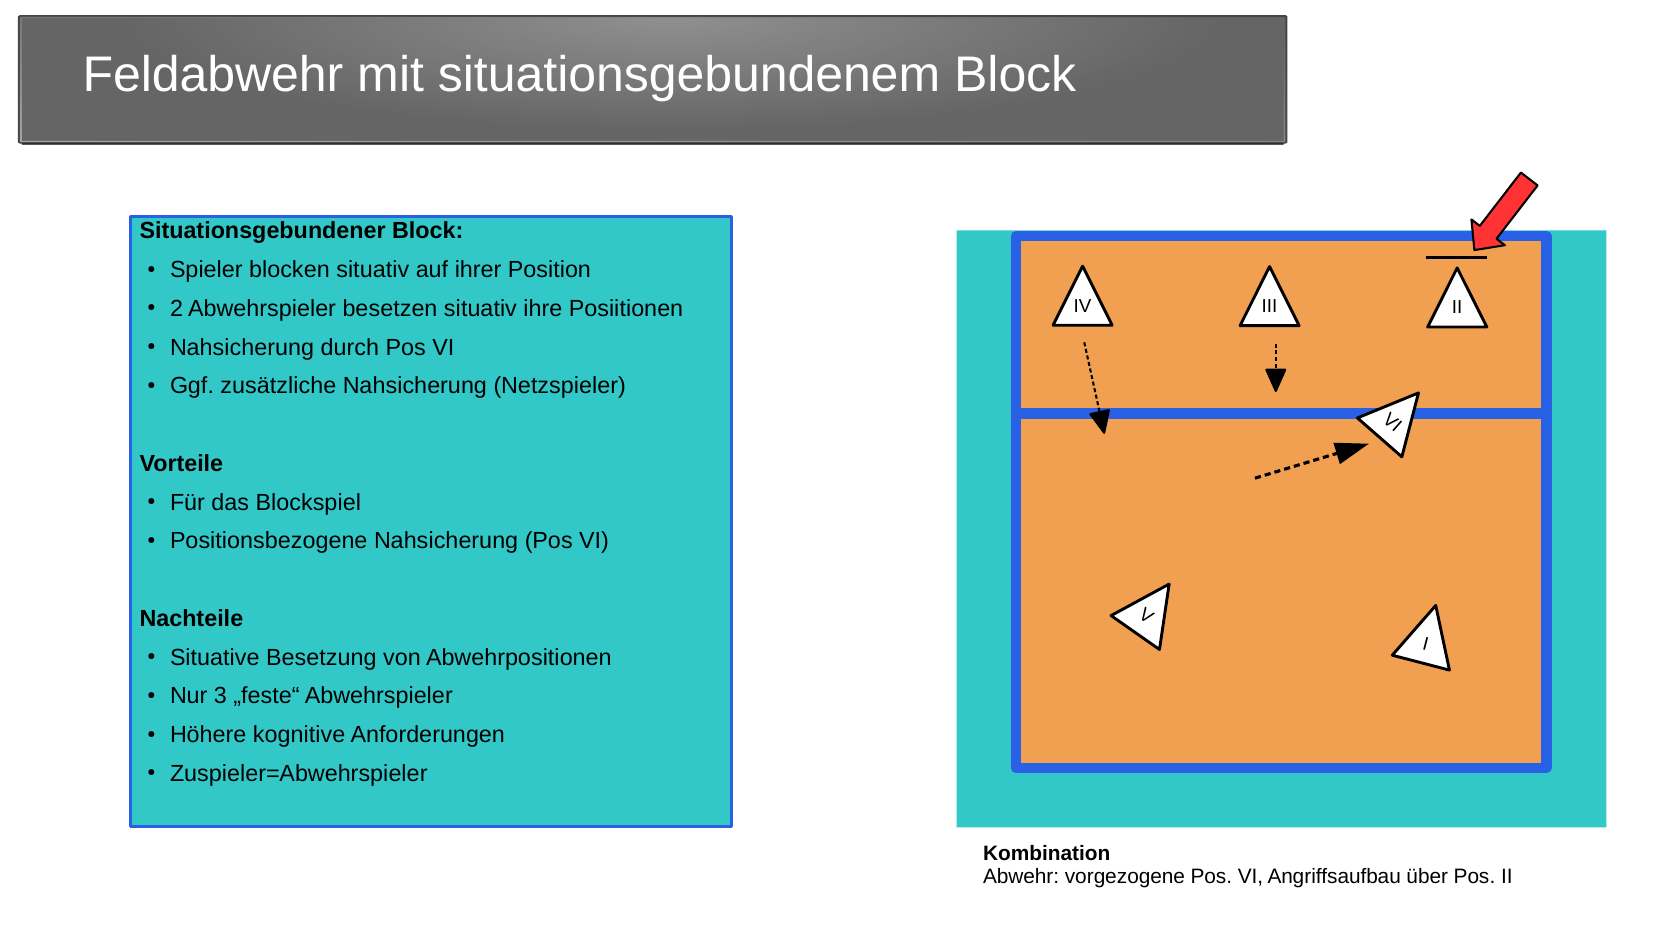

# Feldabwehr mit situationsgebundenem Block
Situationsgebundener Block:
Spieler blocken situativ auf ihrer Position
2 Abwehrspieler besetzen situativ ihre Posiitionen
Nahsicherung durch Pos VI
Ggf. zusätzliche Nahsicherung (Netzspieler)
Vorteile
Für das Blockspiel
Positionsbezogene Nahsicherung (Pos VI)
Nachteile
Situative Besetzung von Abwehrpositionen
Nur 3 „feste“ Abwehrspieler
Höhere kognitive Anforderungen
Zuspieler=Abwehrspieler
f
IV
III
II
VI
V
I
Kombination
Abwehr: vorgezogene Pos. VI, Angriffsaufbau über Pos. II
I
I
I
I
I
I
II
II
II
III
III
III
IV
IV
IV
V
V
V
VI
VI
VI